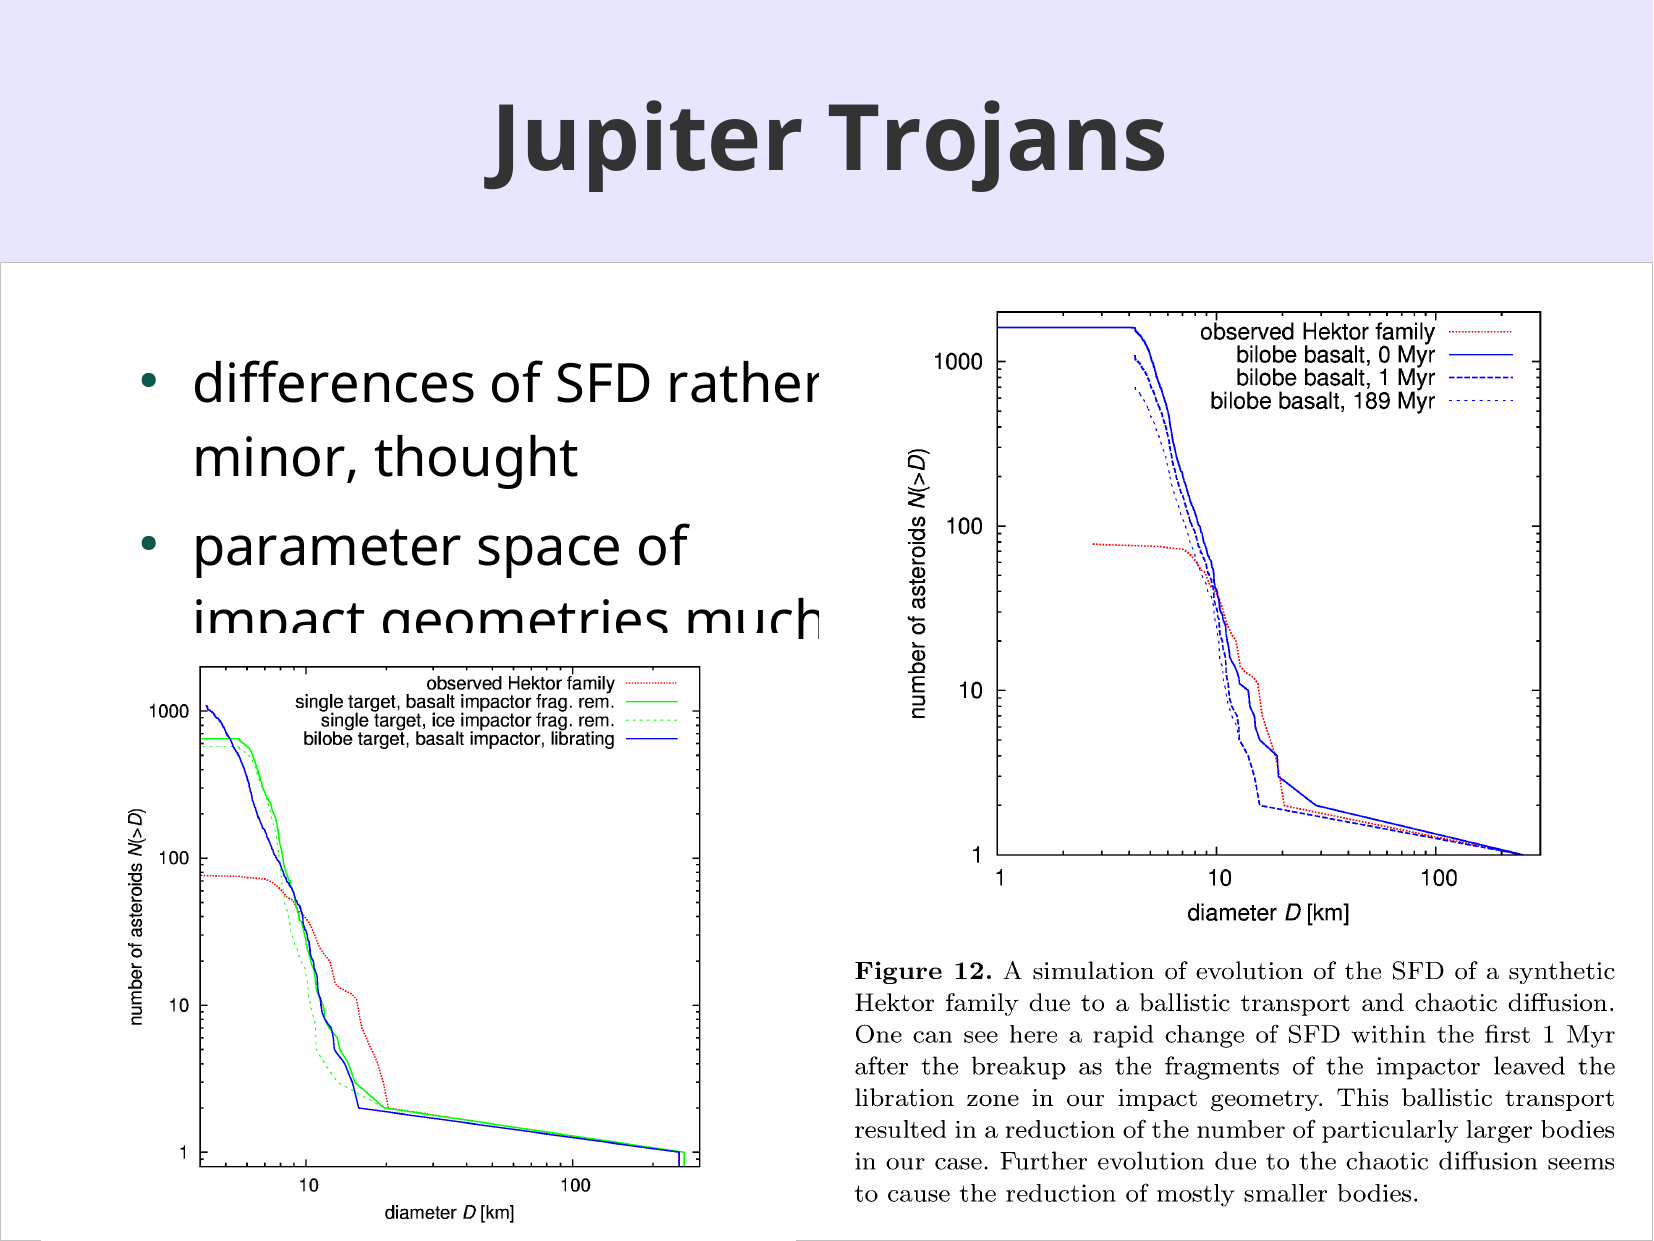

# Jupiter Trojans
differences of SFD rather minor, thought
parameter space of impact geometries much larger!